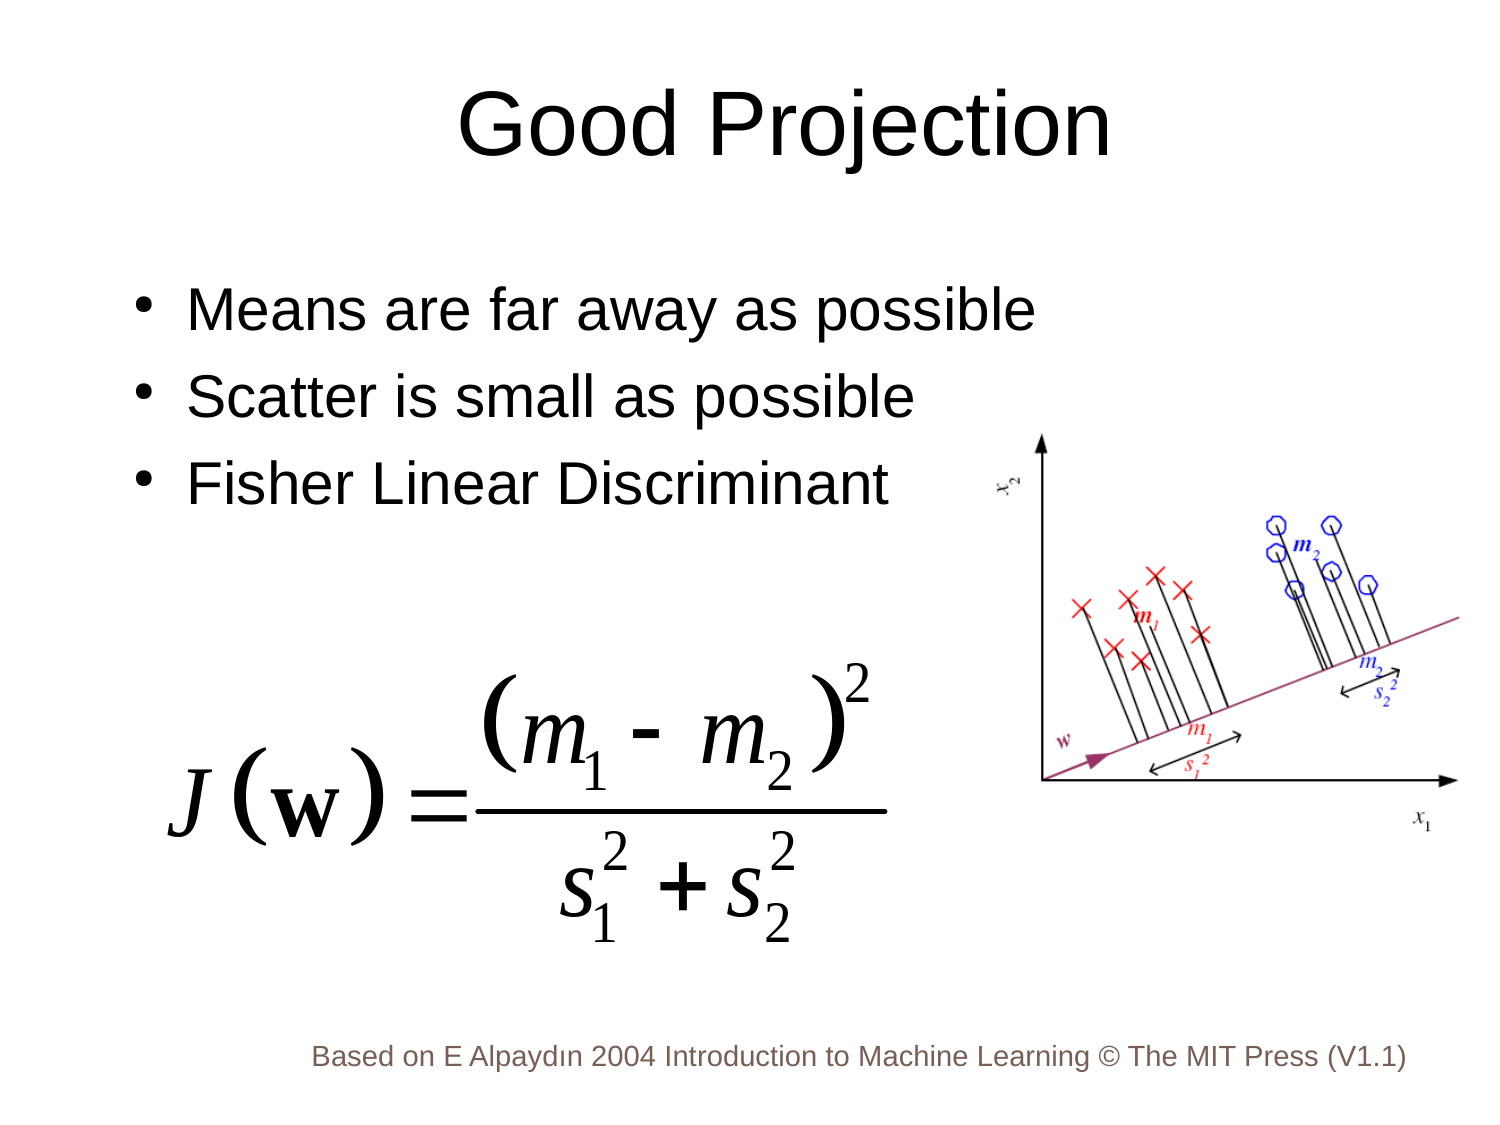

# Good Projection
Means are far away as possible
Scatter is small as possible
Fisher Linear Discriminant
Based on E Alpaydın 2004 Introduction to Machine Learning © The MIT Press (V1.1)